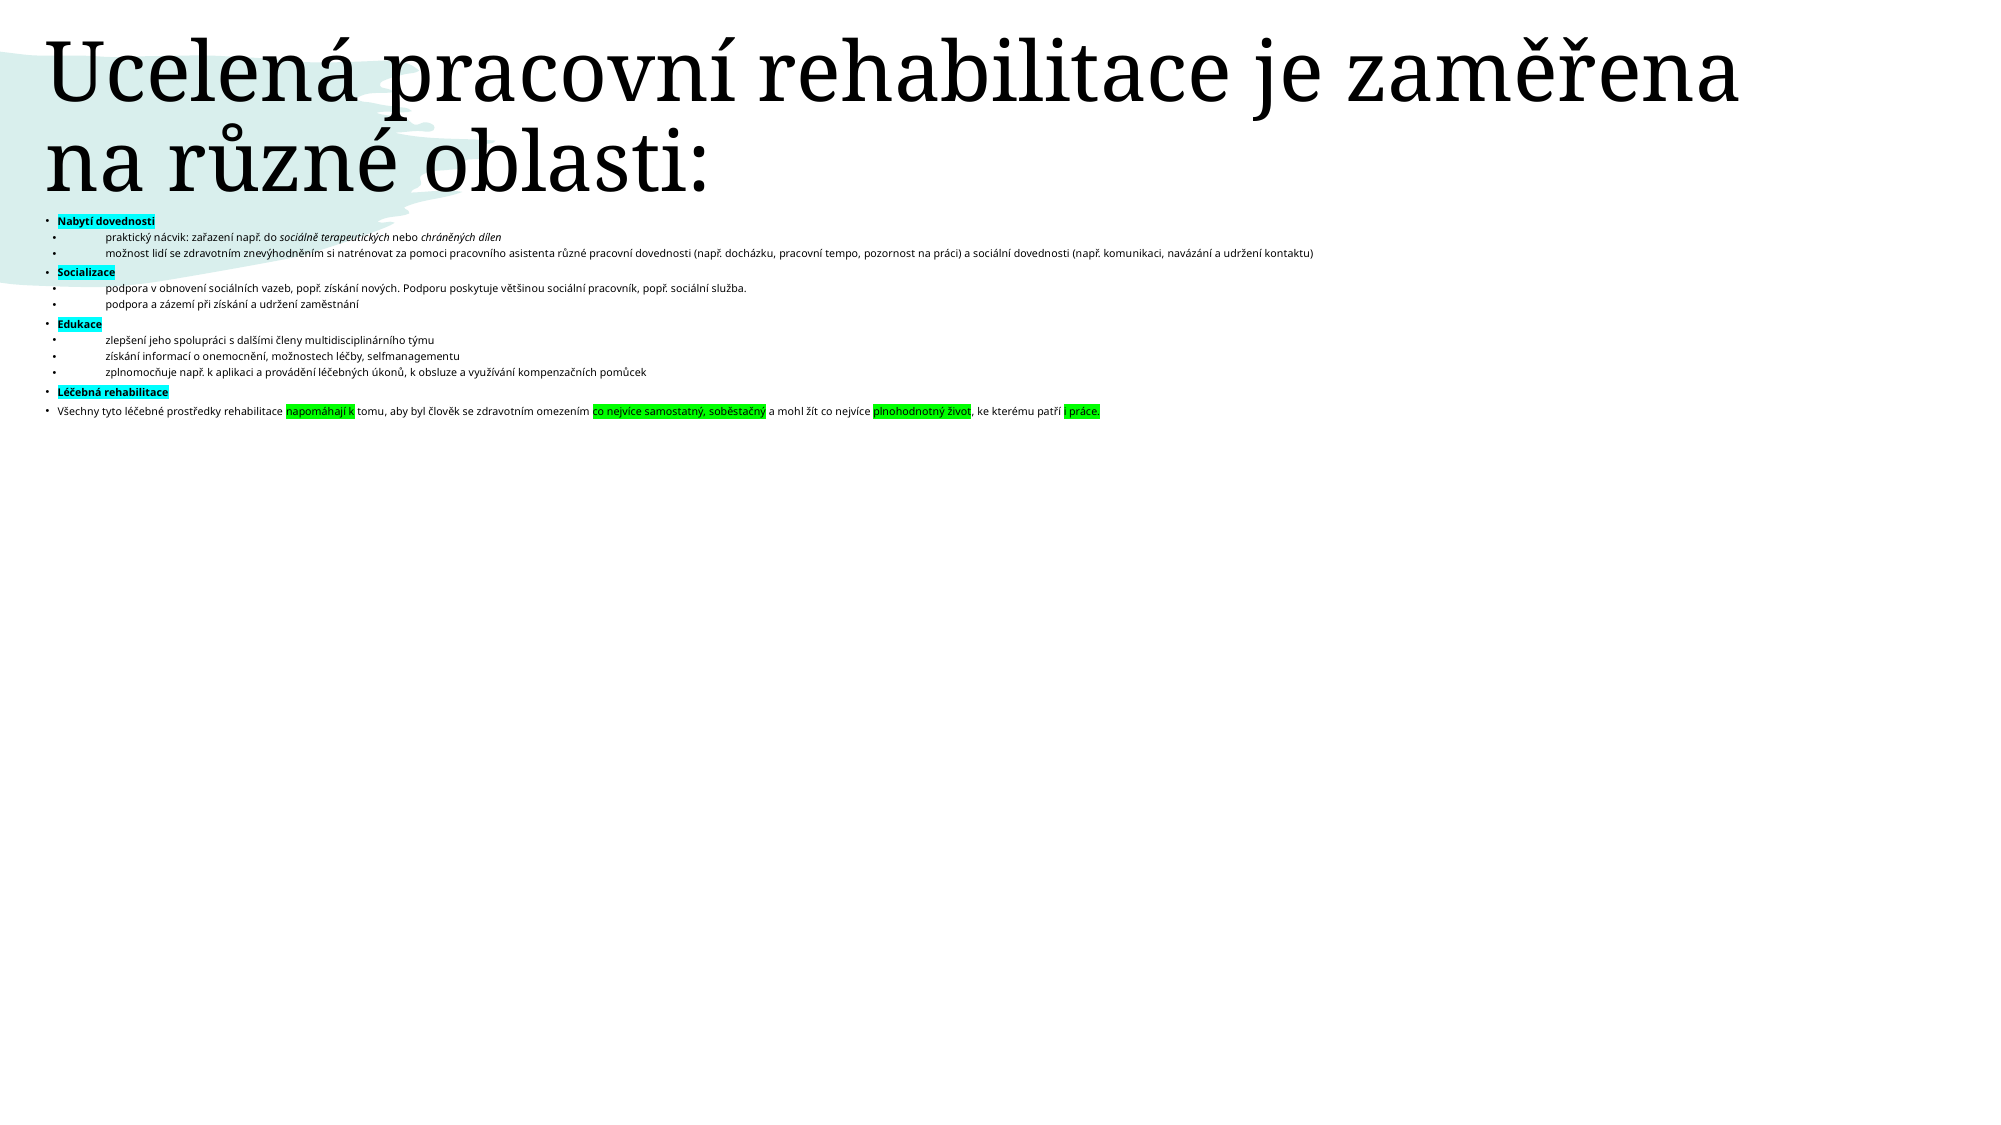

# Ucelená pracovní rehabilitace je zaměřena na různé oblasti:
Nabytí dovednosti
praktický nácvik: zařazení např. do sociálně terapeutických nebo chráněných dílen
možnost lidí se zdravotním znevýhodněním si natrénovat za pomoci pracovního asistenta různé pracovní dovednosti (např. docházku, pracovní tempo, pozornost na práci) a sociální dovednosti (např. komunikaci, navázání a udržení kontaktu)
Socializace
podpora v obnovení sociálních vazeb, popř. získání nových. Podporu poskytuje většinou sociální pracovník, popř. sociální služba.
podpora a zázemí při získání a udržení zaměstnání
Edukace
zlepšení jeho spolupráci s dalšími členy multidisciplinárního týmu
získání informací o onemocnění, možnostech léčby, selfmanagementu
zplnomocňuje např. k aplikaci a provádění léčebných úkonů, k obsluze a využívání kompenzačních pomůcek
Léčebná rehabilitace
Všechny tyto léčebné prostředky rehabilitace napomáhají k tomu, aby byl člověk se zdravotním omezením co nejvíce samostatný, soběstačný a mohl žít co nejvíce plnohodnotný život, ke kterému patří i práce.